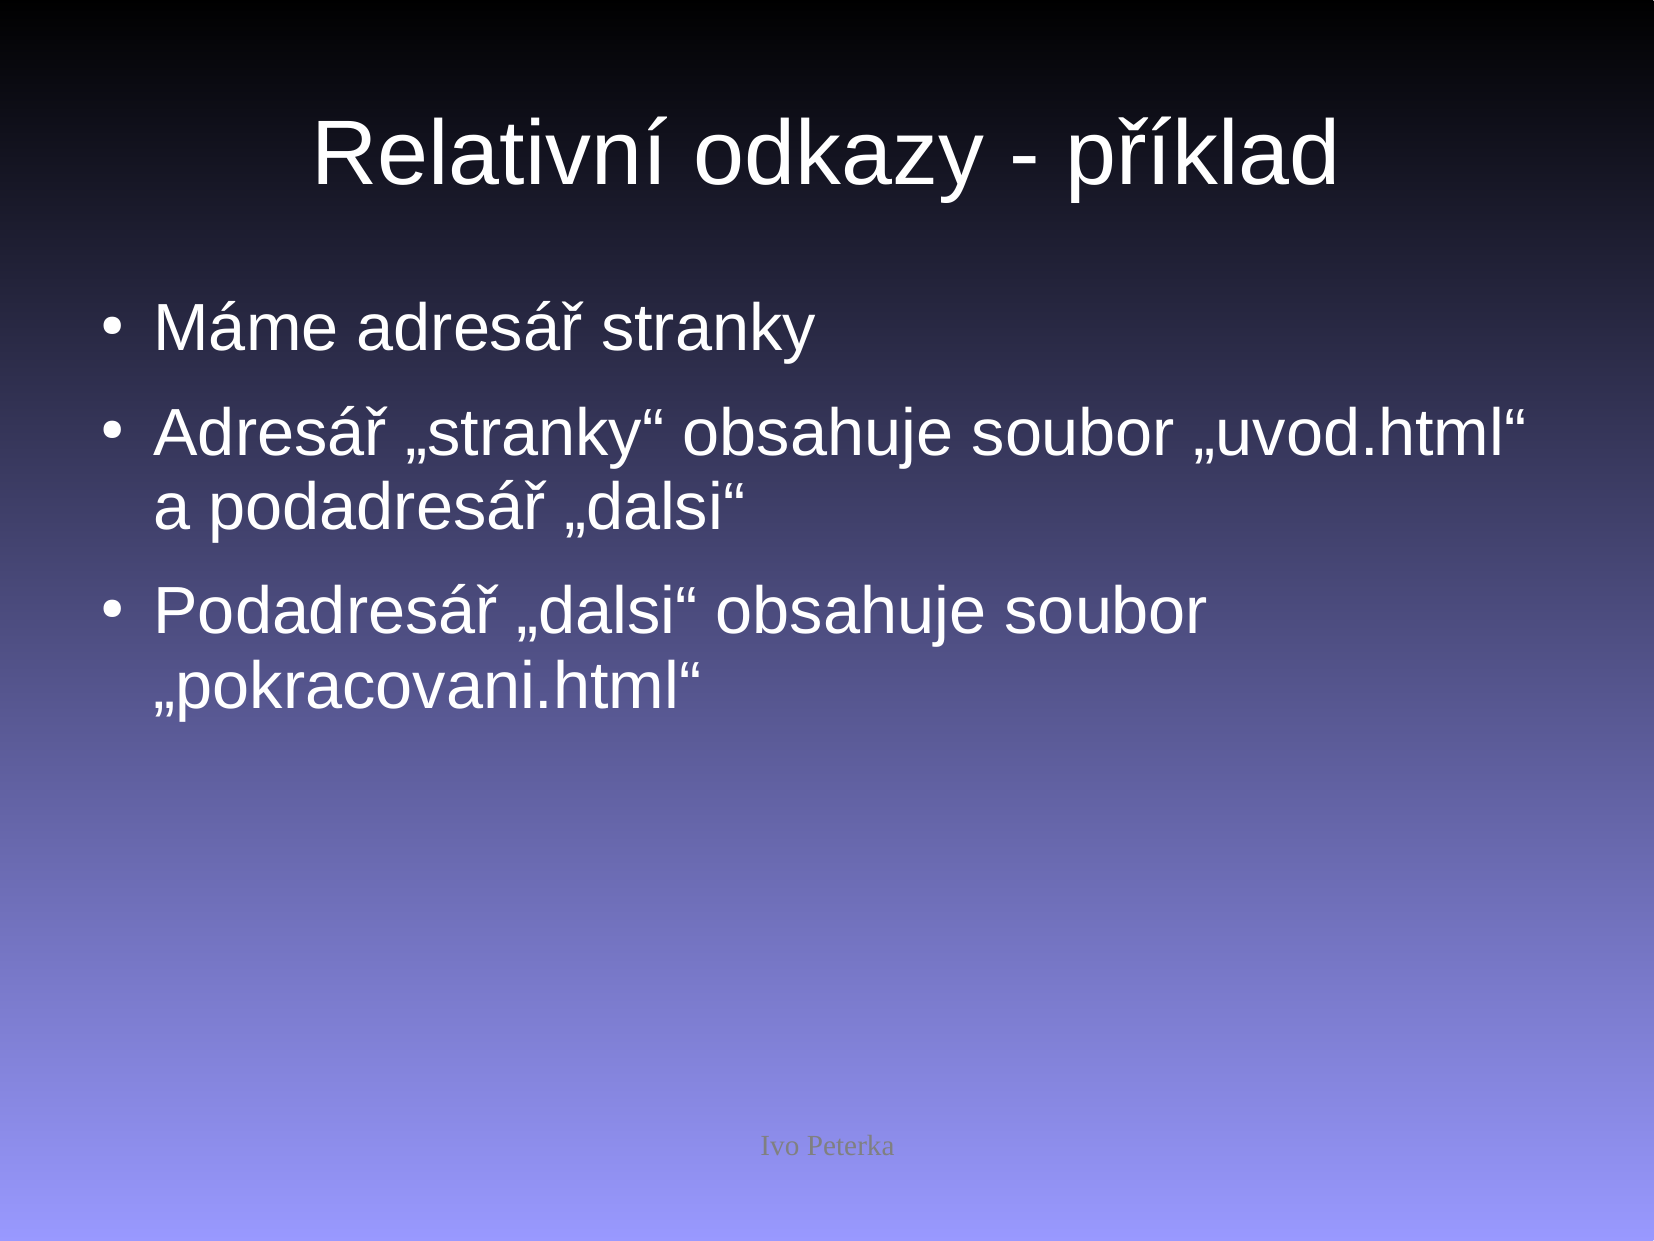

# Relativní odkazy - příklad
Máme adresář stranky
Adresář „stranky“ obsahuje soubor „uvod.html“ a podadresář „dalsi“
Podadresář „dalsi“ obsahuje soubor „pokracovani.html“